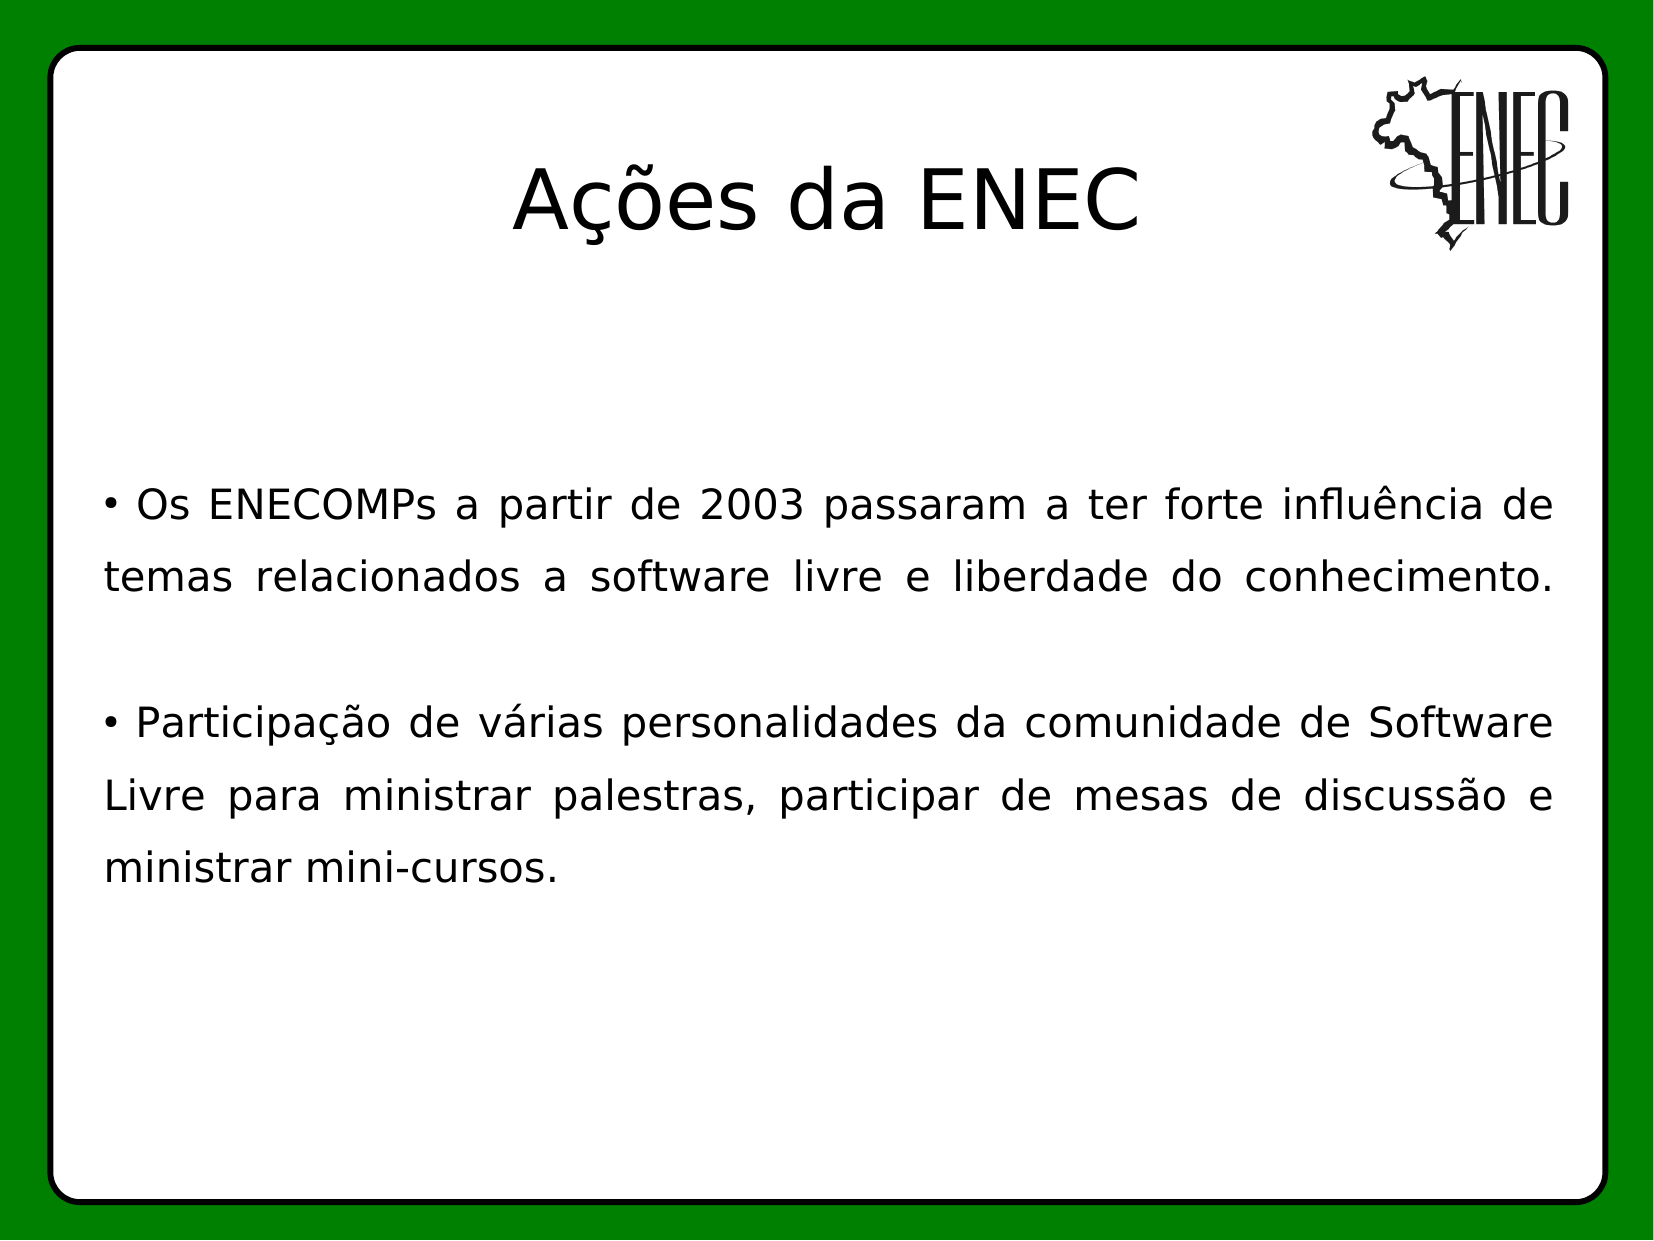

# Ações da ENEC
 Os ENECOMPs a partir de 2003 passaram a ter forte influência de temas relacionados a software livre e liberdade do conhecimento.
 Participação de várias personalidades da comunidade de Software Livre para ministrar palestras, participar de mesas de discussão e ministrar mini-cursos.